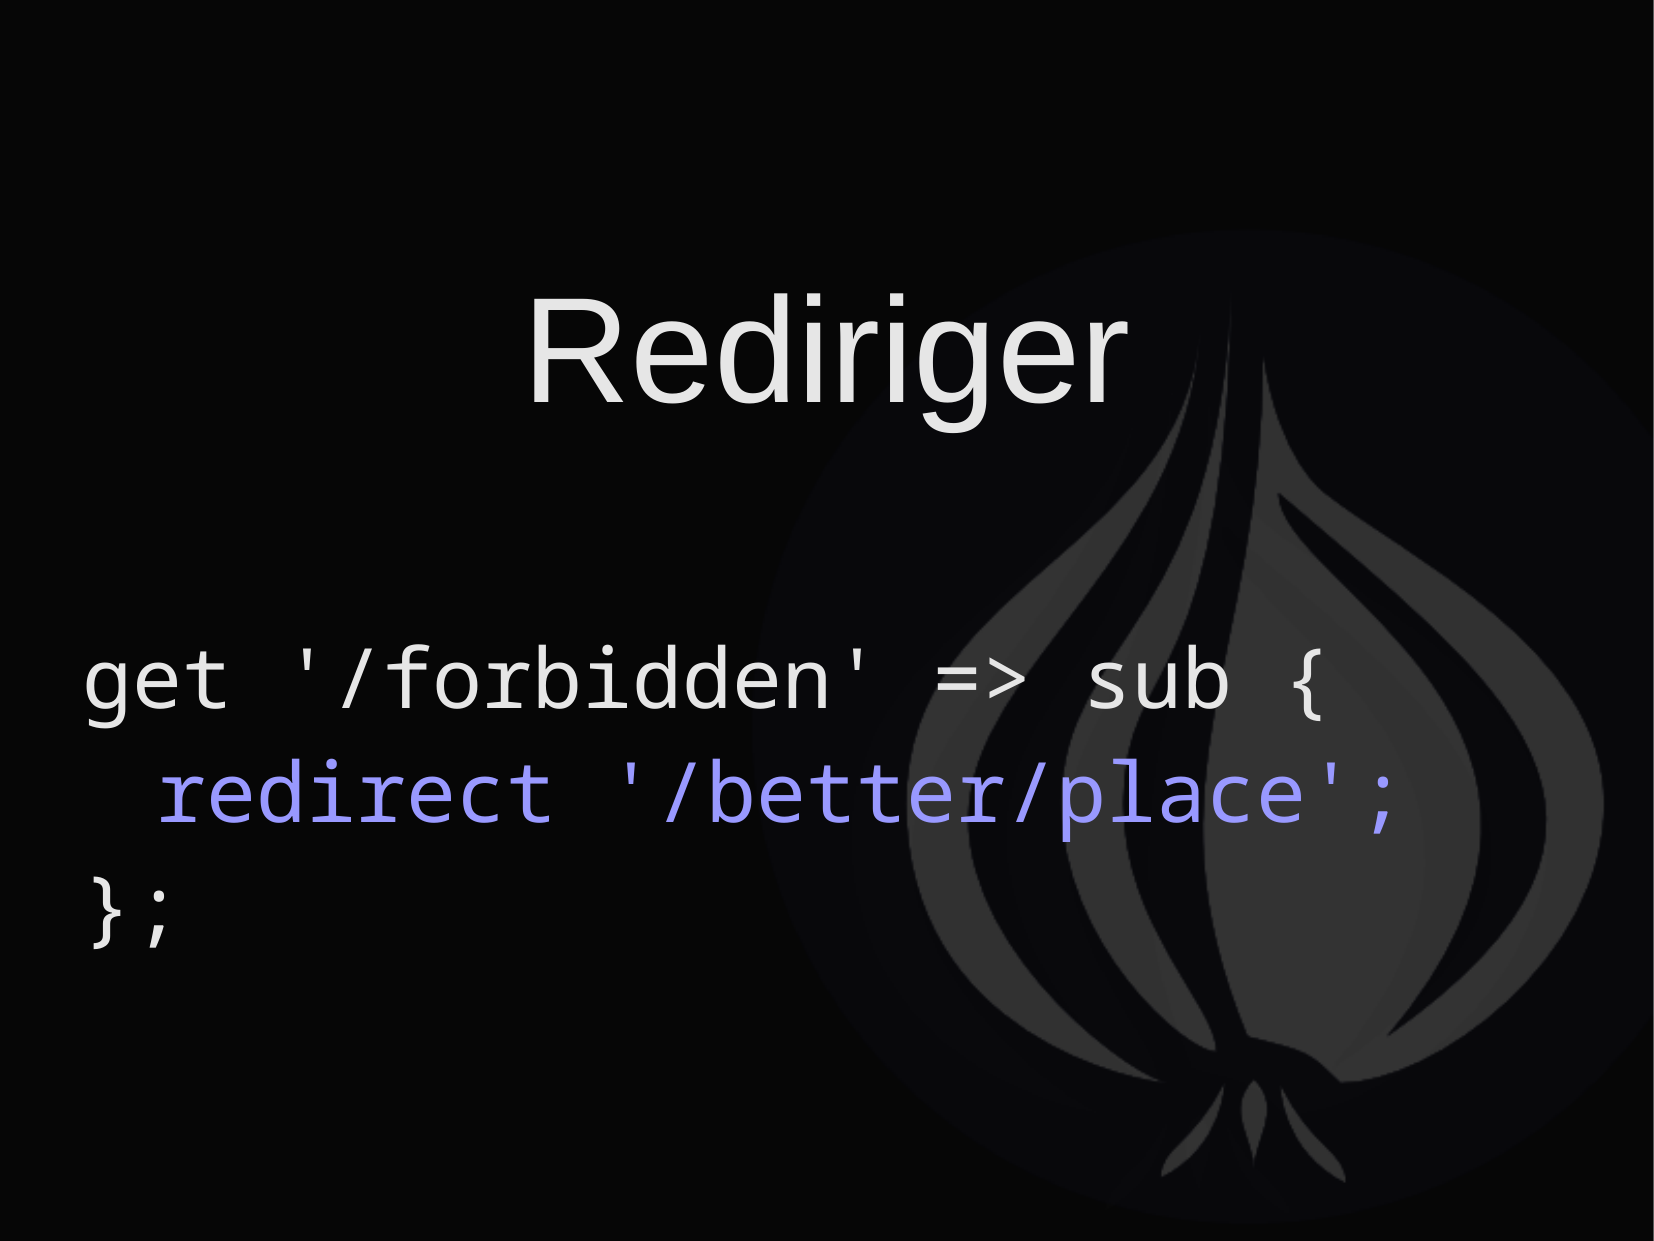

# Rediriger
get '/forbidden' => sub {
	redirect '/better/place';
};